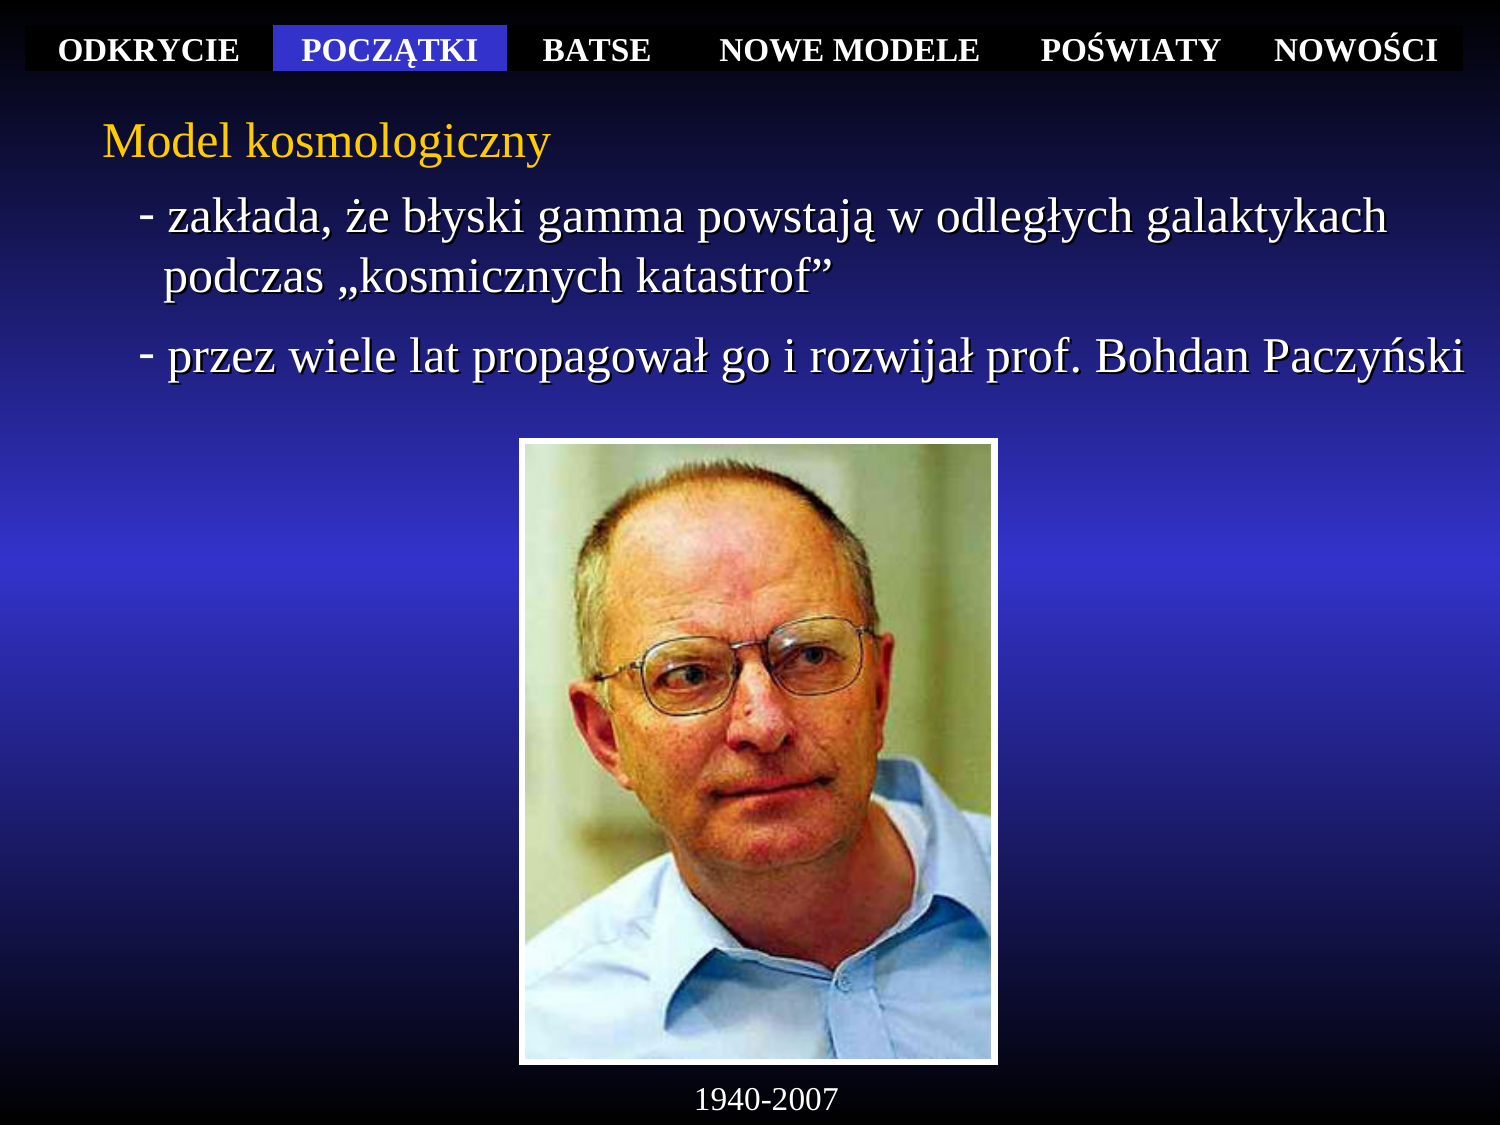

| ODKRYCIE | POCZĄTKI | BATSE | NOWE MODELE | POŚWIATY | NOWOŚCI |
| --- | --- | --- | --- | --- | --- |
Model kosmologiczny
 zakłada, że błyski gamma powstają w odległych galaktykach
 podczas „kosmicznych katastrof”
 przez wiele lat propagował go i rozwijał prof. Bohdan Paczyński
1940-2007